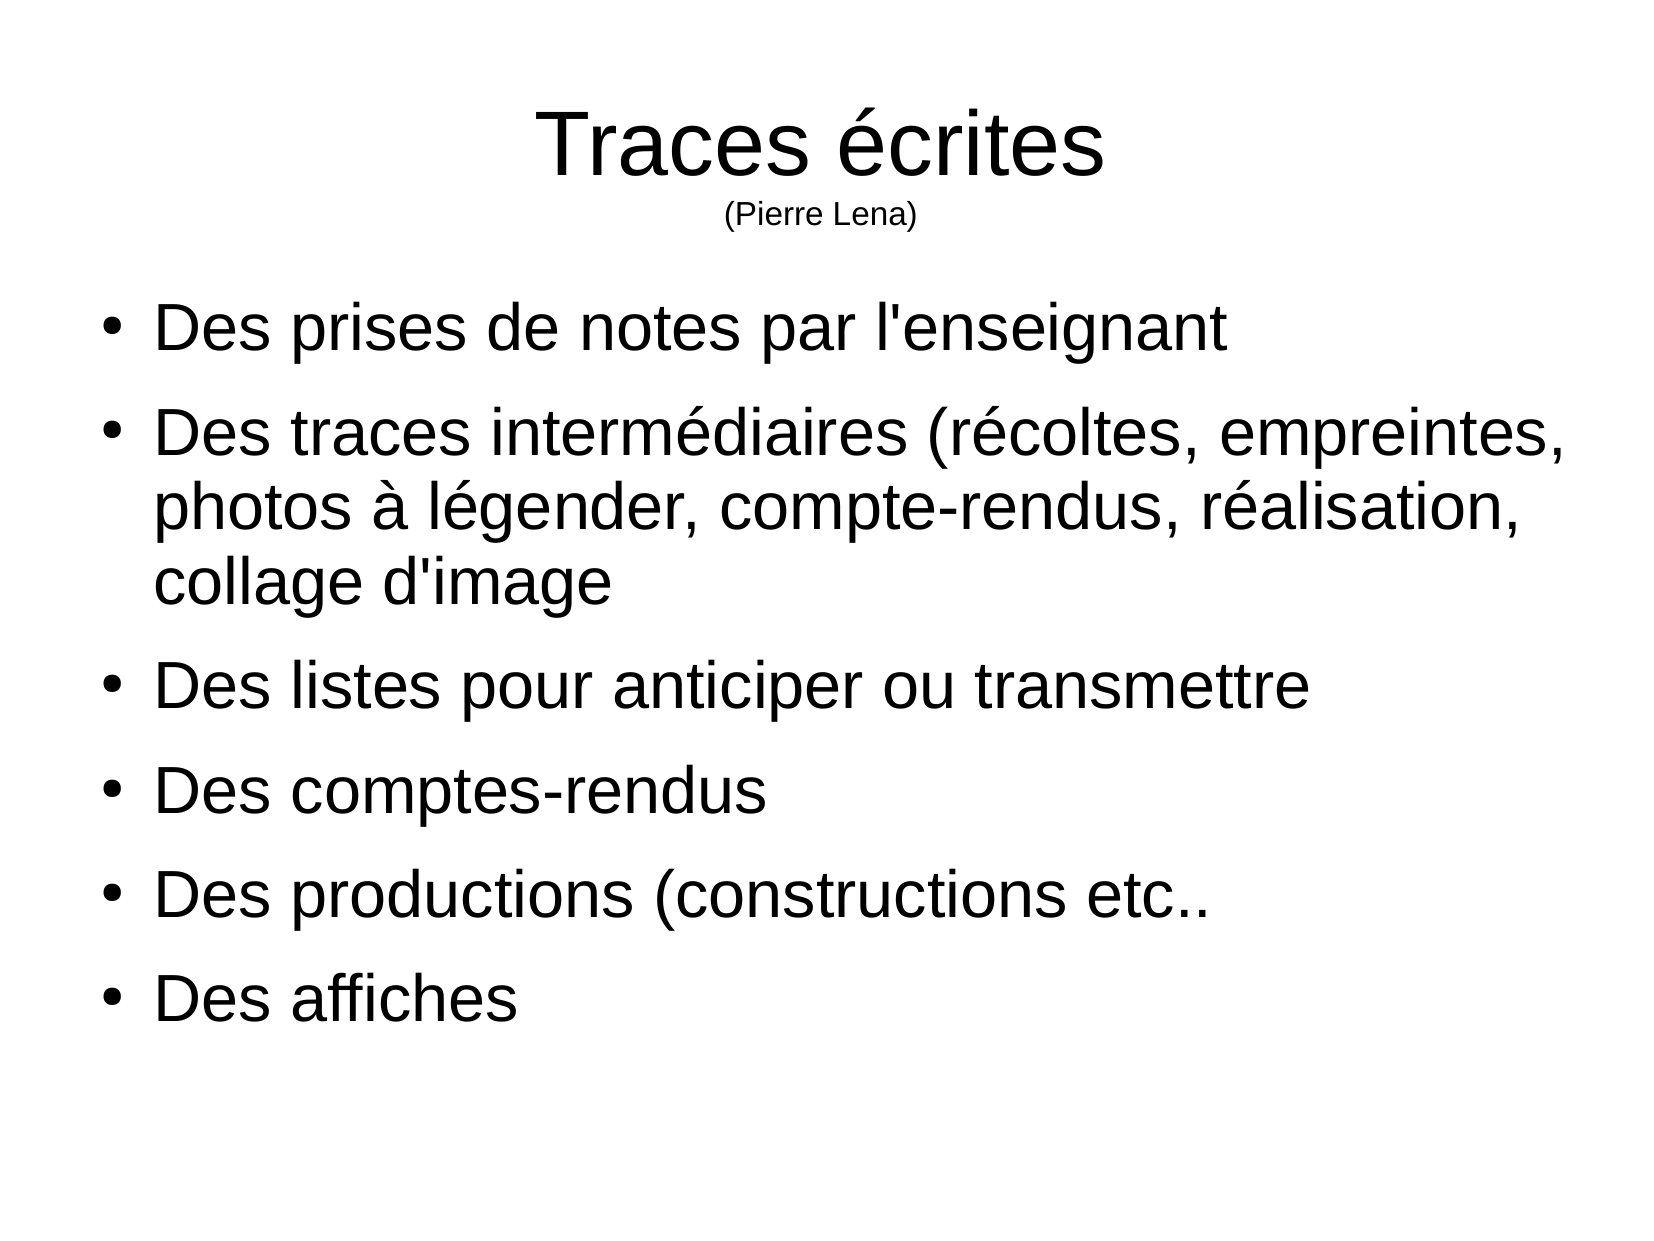

# Traces écrites (Pierre Lena)
Des prises de notes par l'enseignant
Des traces intermédiaires (récoltes, empreintes, photos à légender, compte-rendus, réalisation, collage d'image
Des listes pour anticiper ou transmettre
Des comptes-rendus
Des productions (constructions etc..
Des affiches